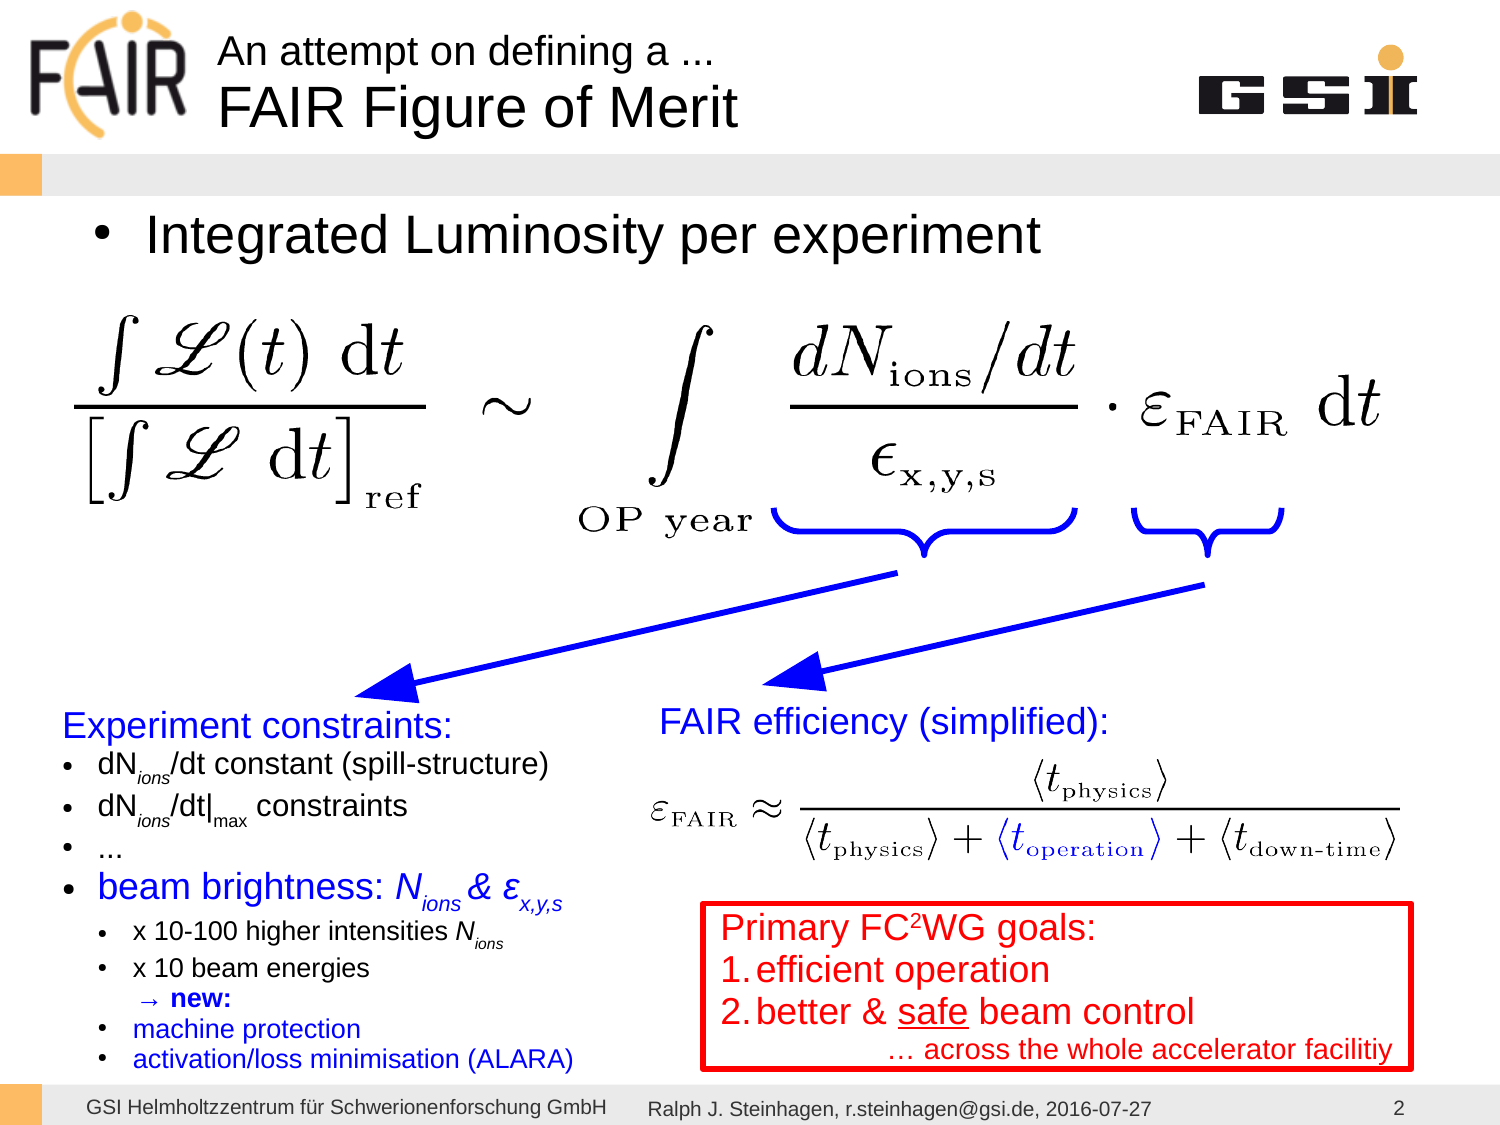

# An attempt on defining a ... FAIR Figure of Merit
Integrated Luminosity per experiment
Experiment constraints:
dNions/dt constant (spill-structure)
dNions/dt|max constraints
...
beam brightness: Nions & εx,y,s
x 10-100 higher intensities Nions
x 10 beam energies
	→ new:
machine protection
activation/loss minimisation (ALARA)
FAIR efficiency (simplified):
Primary FC2WG goals:
efficient operation
better & safe beam control
… across the whole accelerator facilitiy